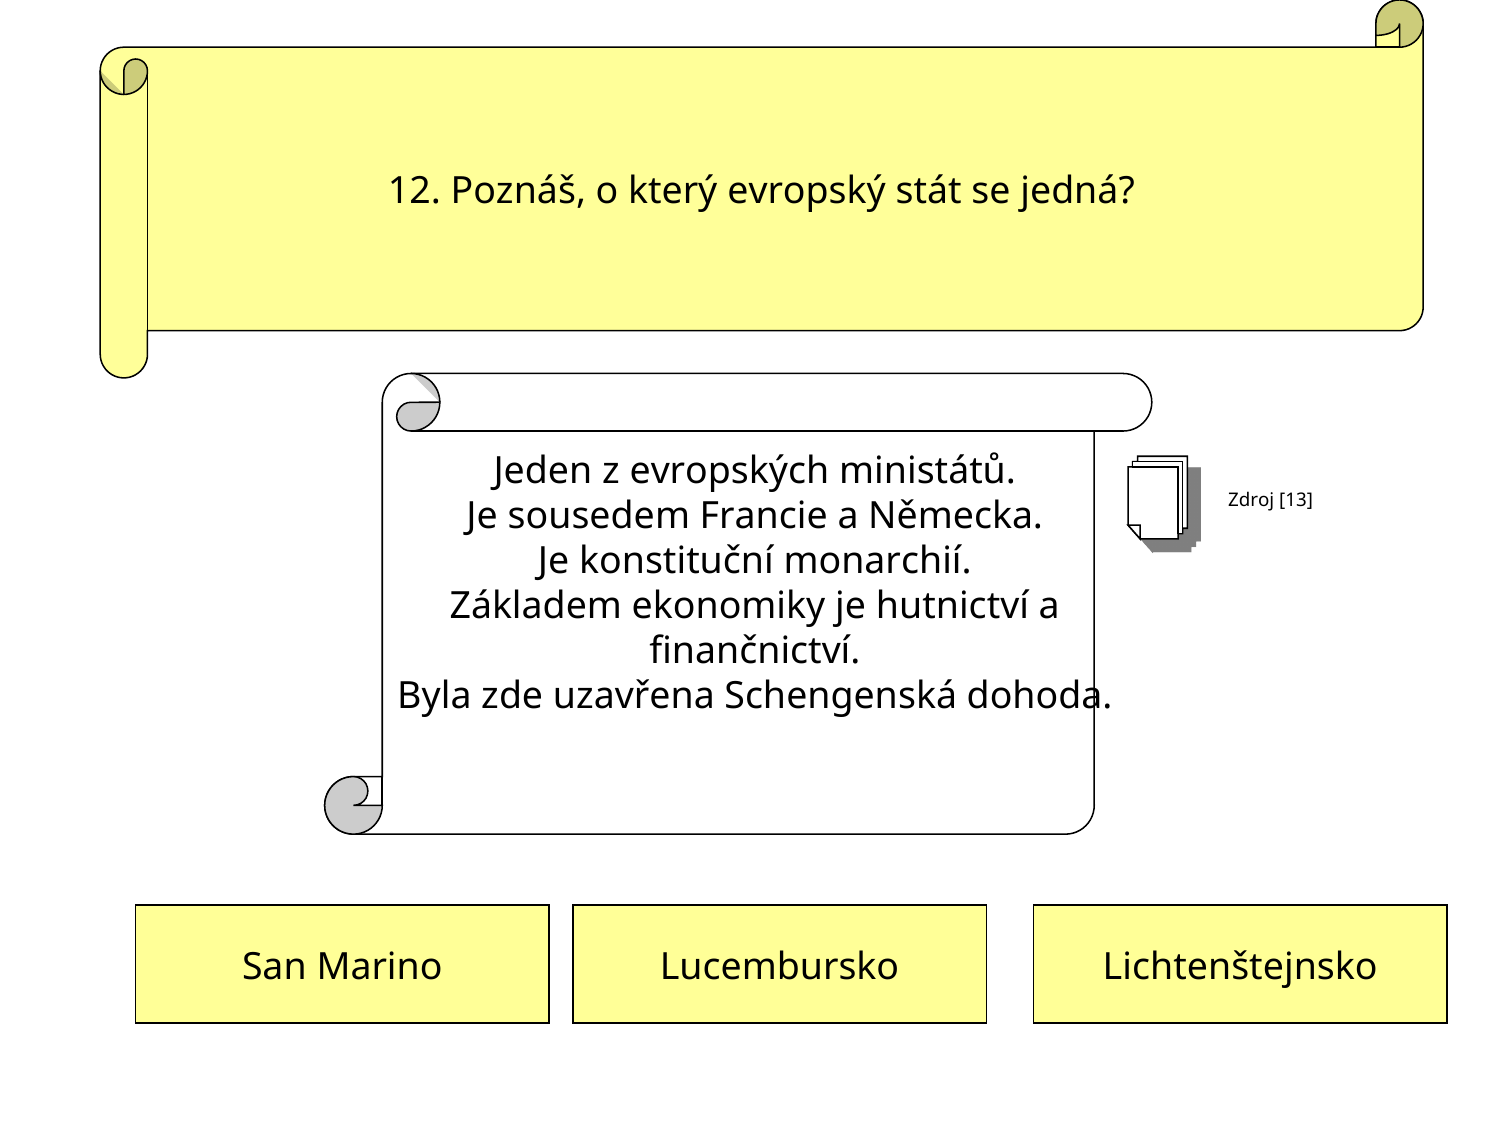

12. Poznáš, o který evropský stát se jedná?
Jeden z evropských ministátů.
Je sousedem Francie a Německa.
Je konstituční monarchií.
Základem ekonomiky je hutnictví a
finančnictví.
Byla zde uzavřena Schengenská dohoda.
Zdroj [13]
San Marino
Lucembursko
Lichtenštejnsko